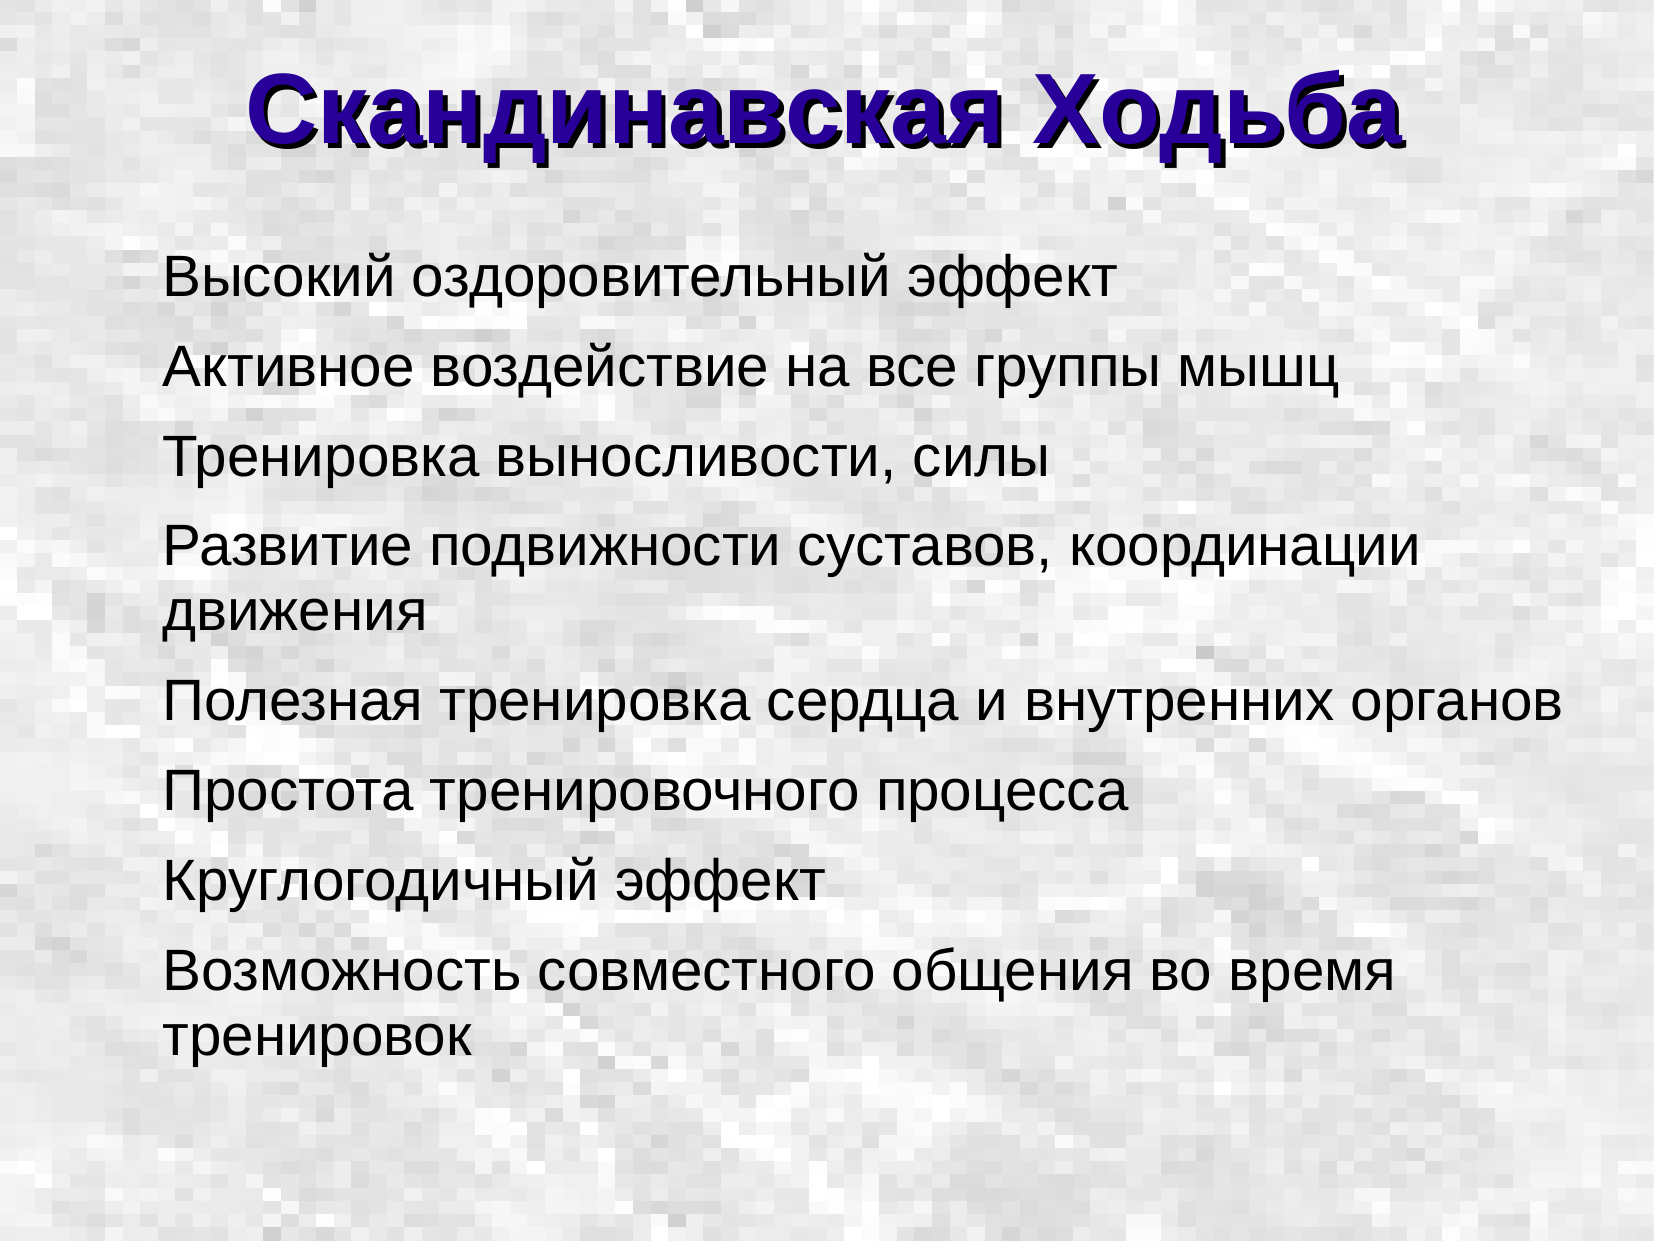

# Скандинавская Ходьба
Высокий оздоровительный эффект
Активное воздействие на все группы мышц
Тренировка выносливости, силы
Развитие подвижности суставов, координации движения
Полезная тренировка сердца и внутренних органов
Простота тренировочного процесса
Круглогодичный эффект
Возможность совместного общения во время тренировок